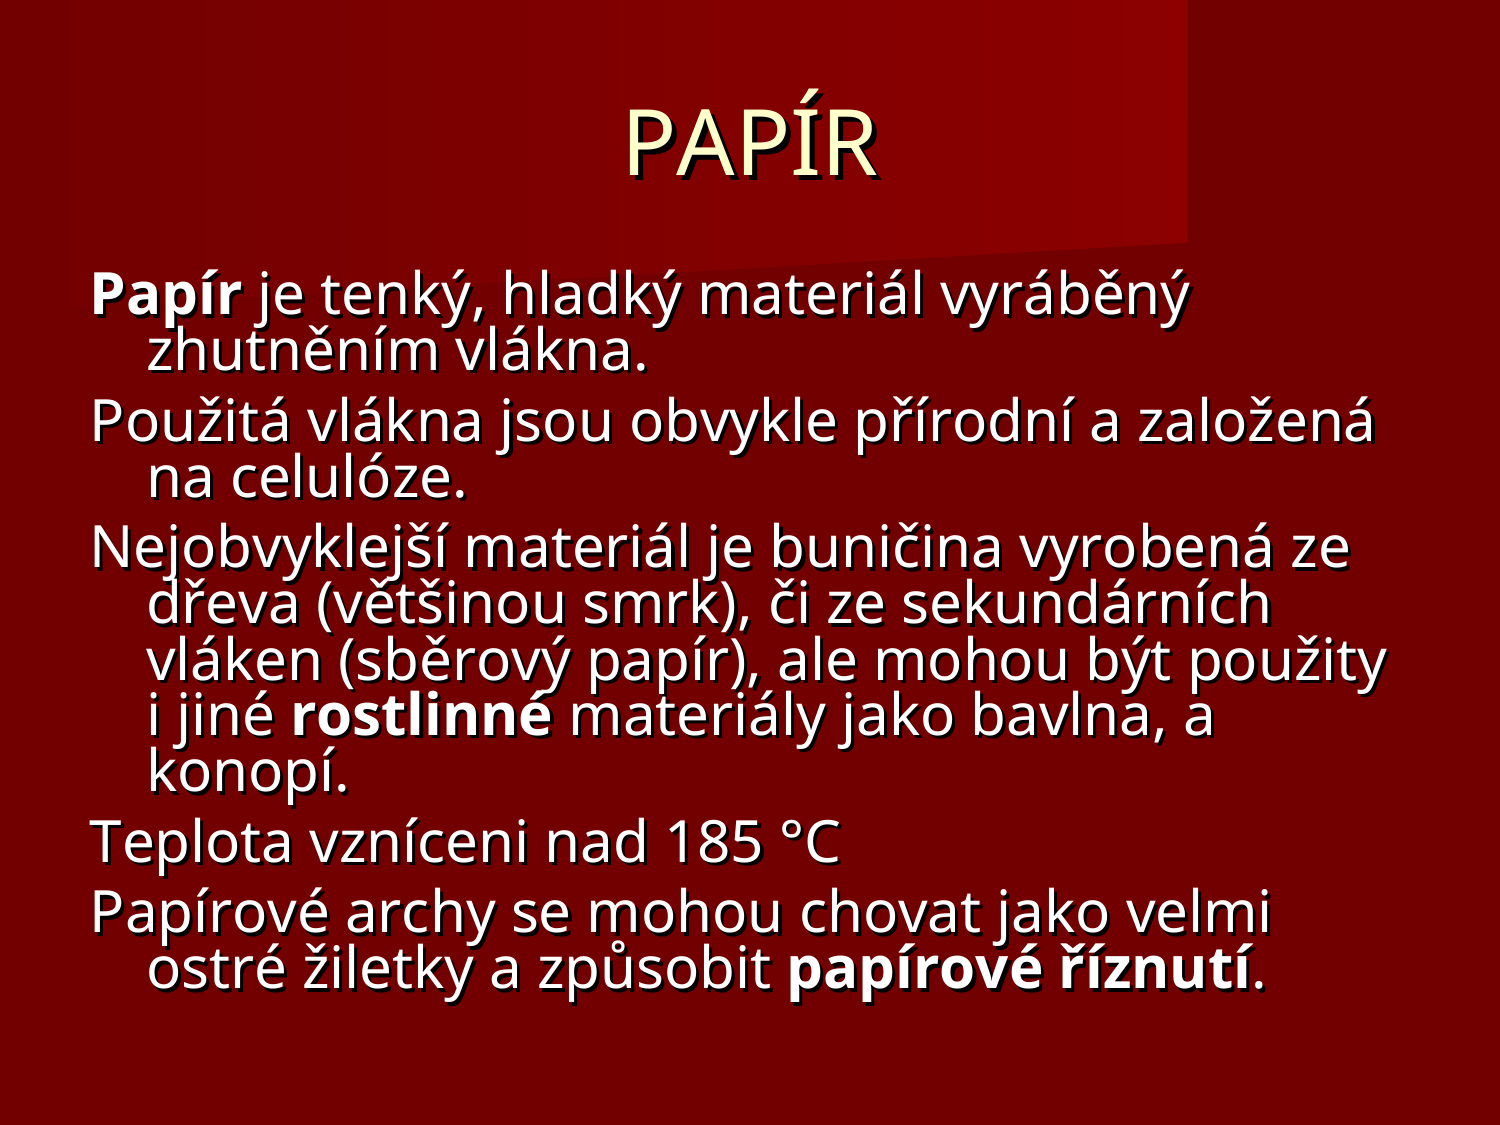

# PAPÍR
Papír je tenký, hladký materiál vyráběný zhutněním vlákna.
Použitá vlákna jsou obvykle přírodní a založená na celulóze.
Nejobvyklejší materiál je buničina vyrobená ze dřeva (většinou smrk), či ze sekundárních vláken (sběrový papír), ale mohou být použity i jiné rostlinné materiály jako bavlna, a konopí.
Teplota vzníceni nad 185 °C
Papírové archy se mohou chovat jako velmi ostré žiletky a způsobit papírové říznutí.